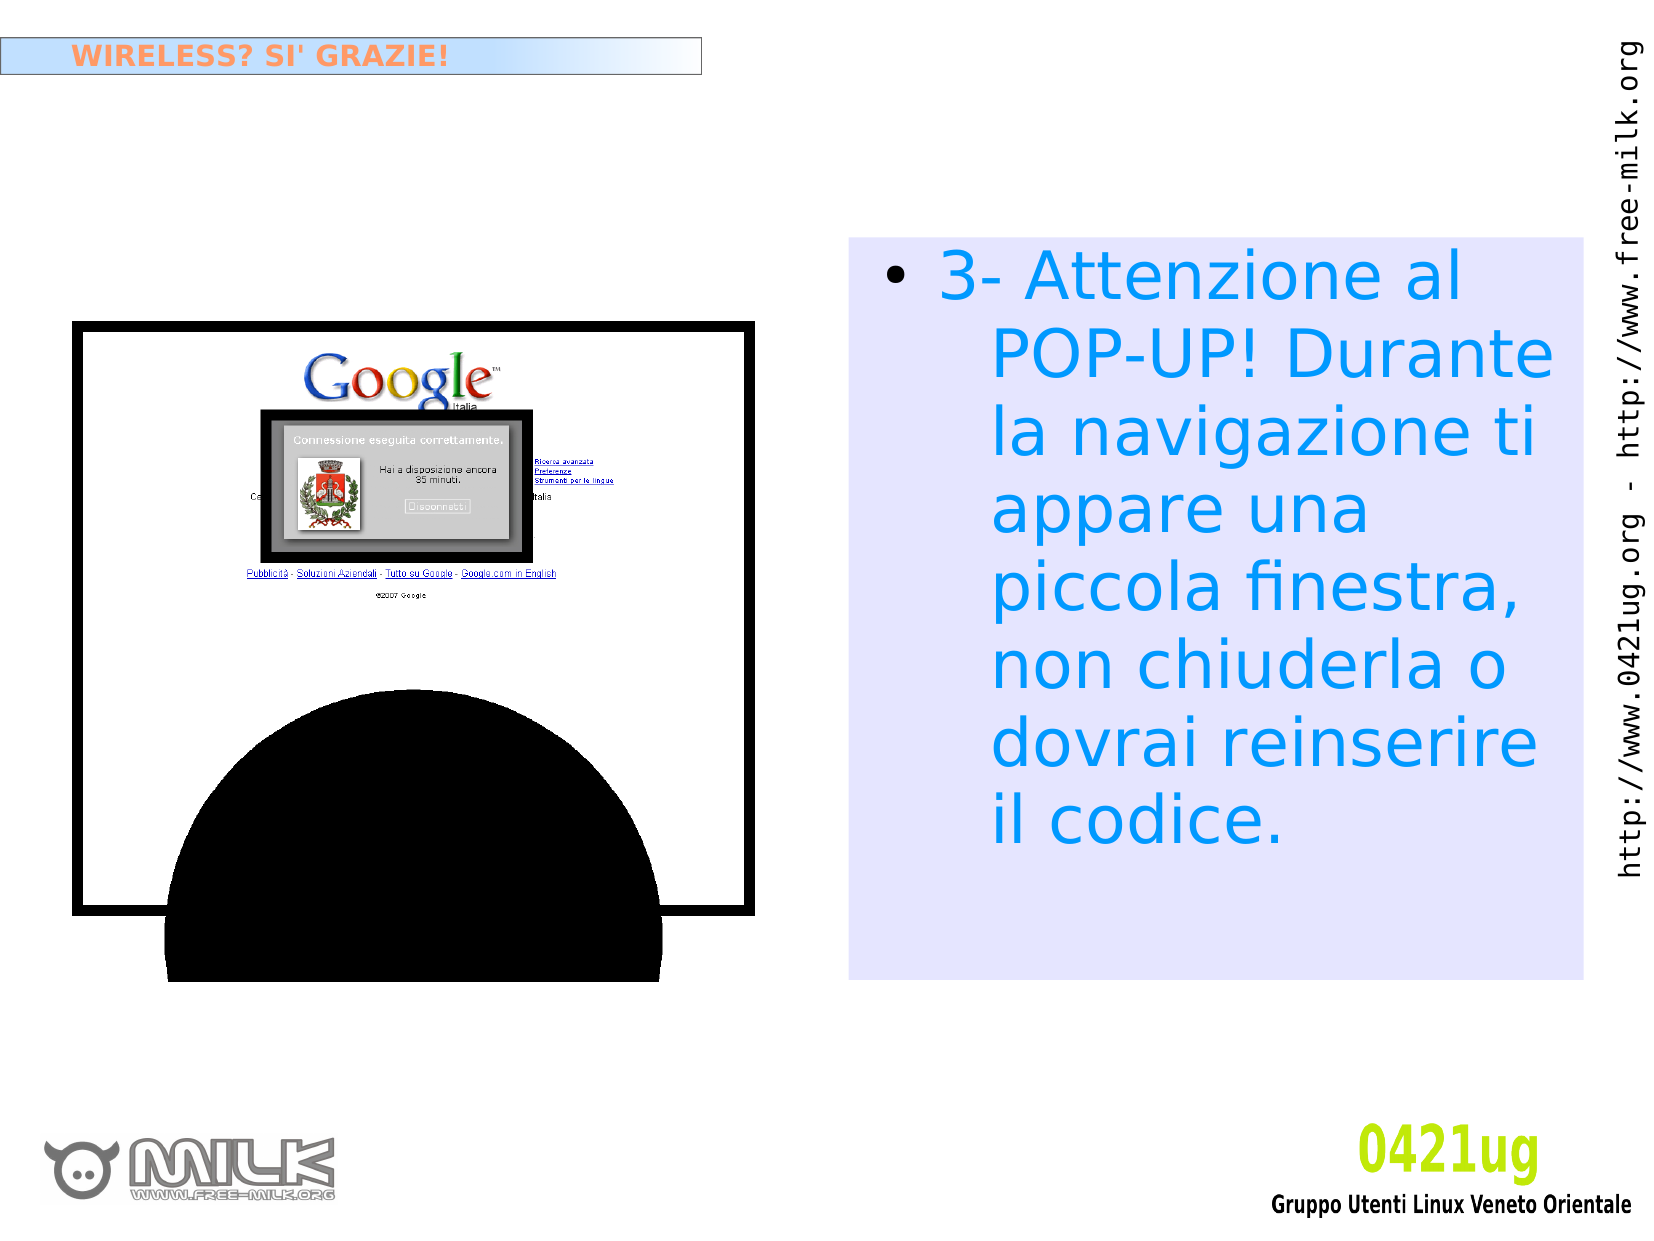

# 3- Attenzione al POP-UP! Durante la navigazione ti appare una piccola finestra, non chiuderla o dovrai reinserire il codice.